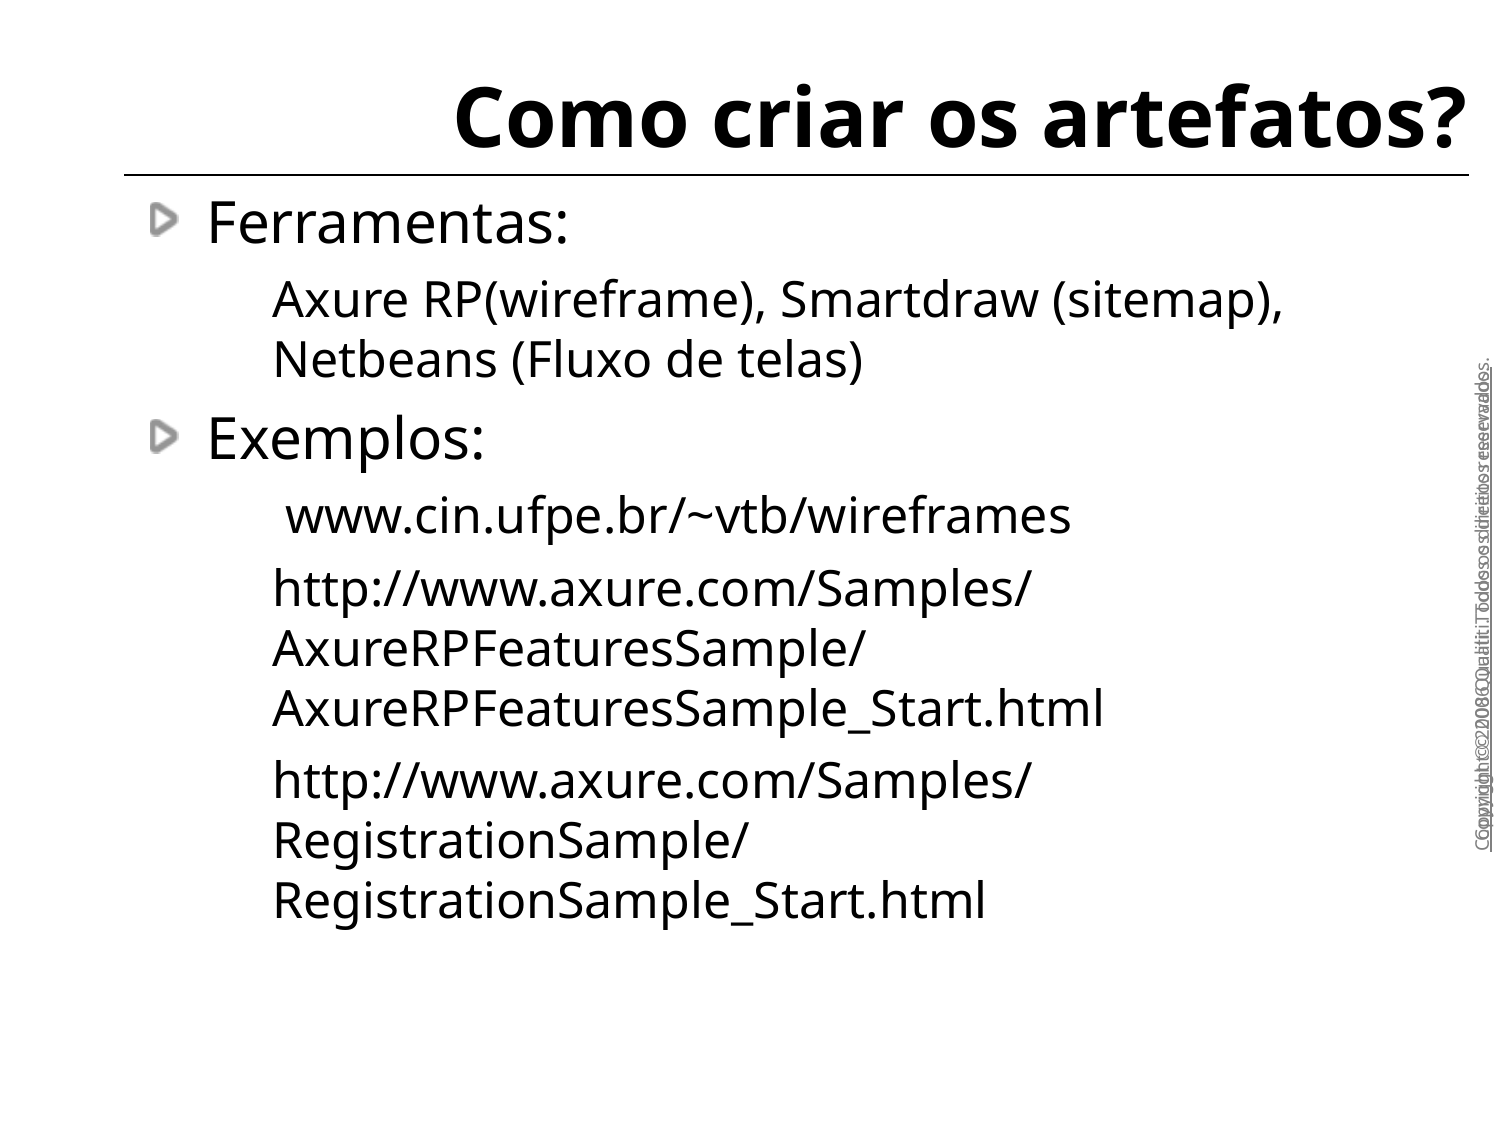

# Como criar os artefatos?
Ferramentas:
Axure RP(wireframe), Smartdraw (sitemap), Netbeans (Fluxo de telas)
Exemplos:
 www.cin.ufpe.br/~vtb/wireframes
http://www.axure.com/Samples/AxureRPFeaturesSample/AxureRPFeaturesSample_Start.html
http://www.axure.com/Samples/RegistrationSample/RegistrationSample_Start.html